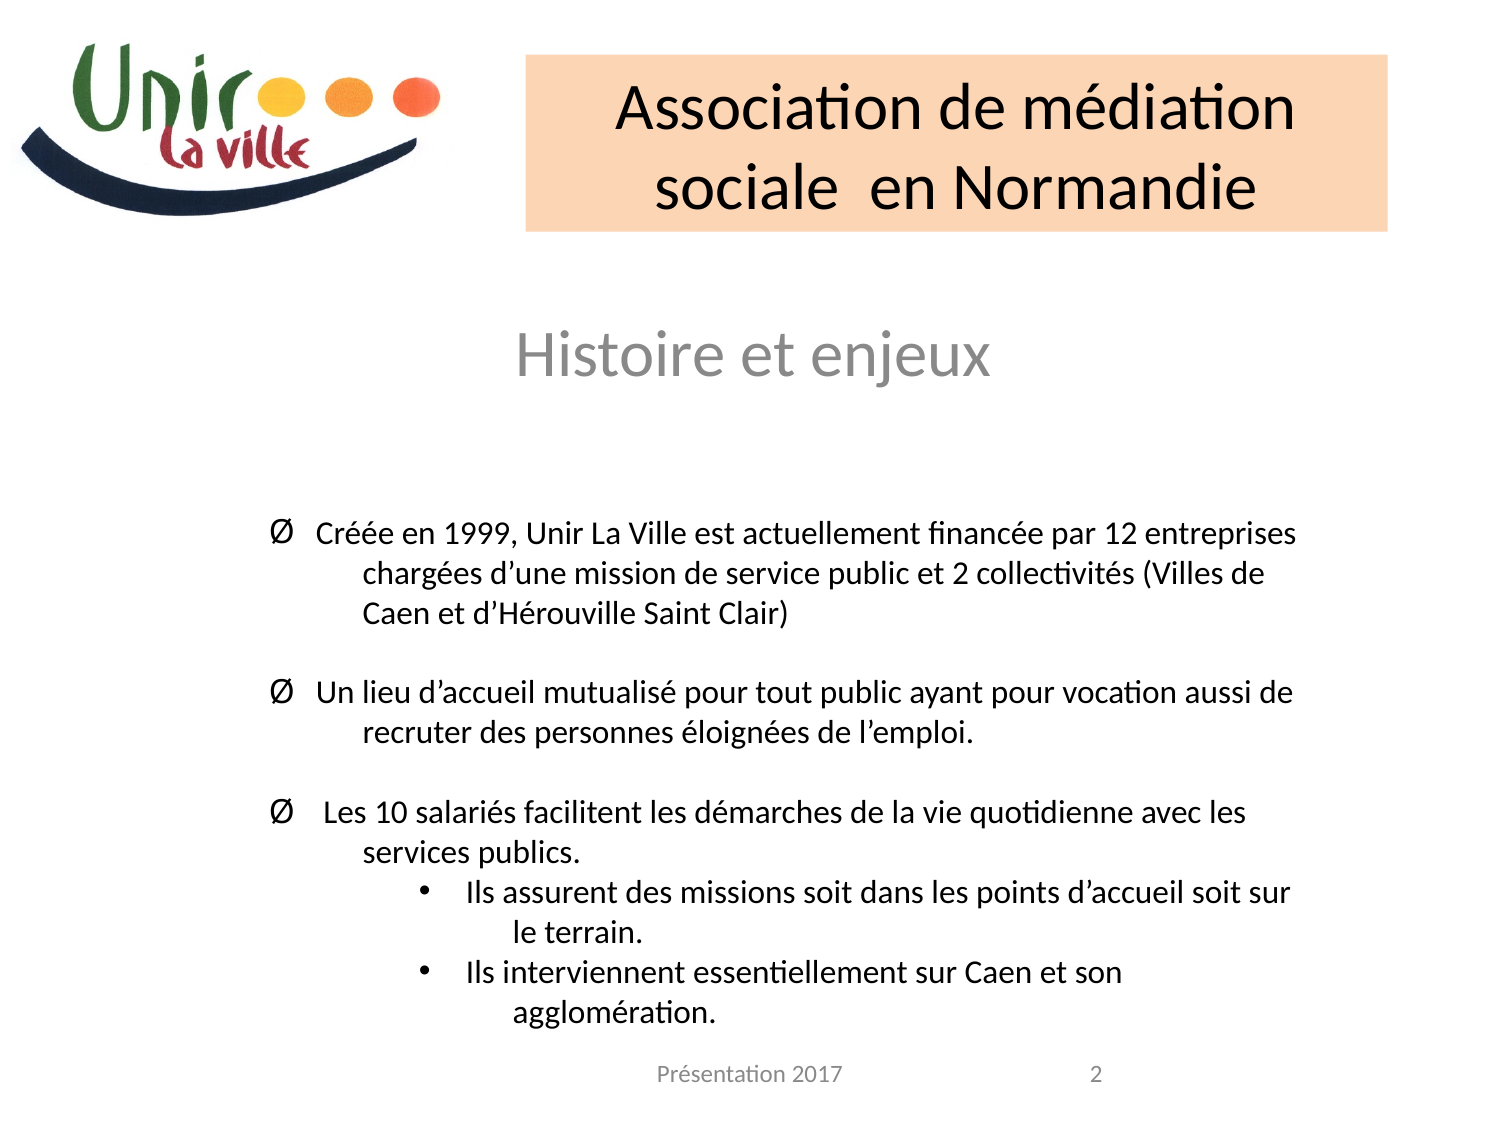

# Association de médiation sociale en Normandie
Histoire et enjeux
Créée en 1999, Unir La Ville est actuellement financée par 12 entreprises chargées d’une mission de service public et 2 collectivités (Villes de Caen et d’Hérouville Saint Clair)
Un lieu d’accueil mutualisé pour tout public ayant pour vocation aussi de recruter des personnes éloignées de l’emploi.
 Les 10 salariés facilitent les démarches de la vie quotidienne avec les services publics.
Ils assurent des missions soit dans les points d’accueil soit sur le terrain.
Ils interviennent essentiellement sur Caen et son agglomération.
Présentation 2017